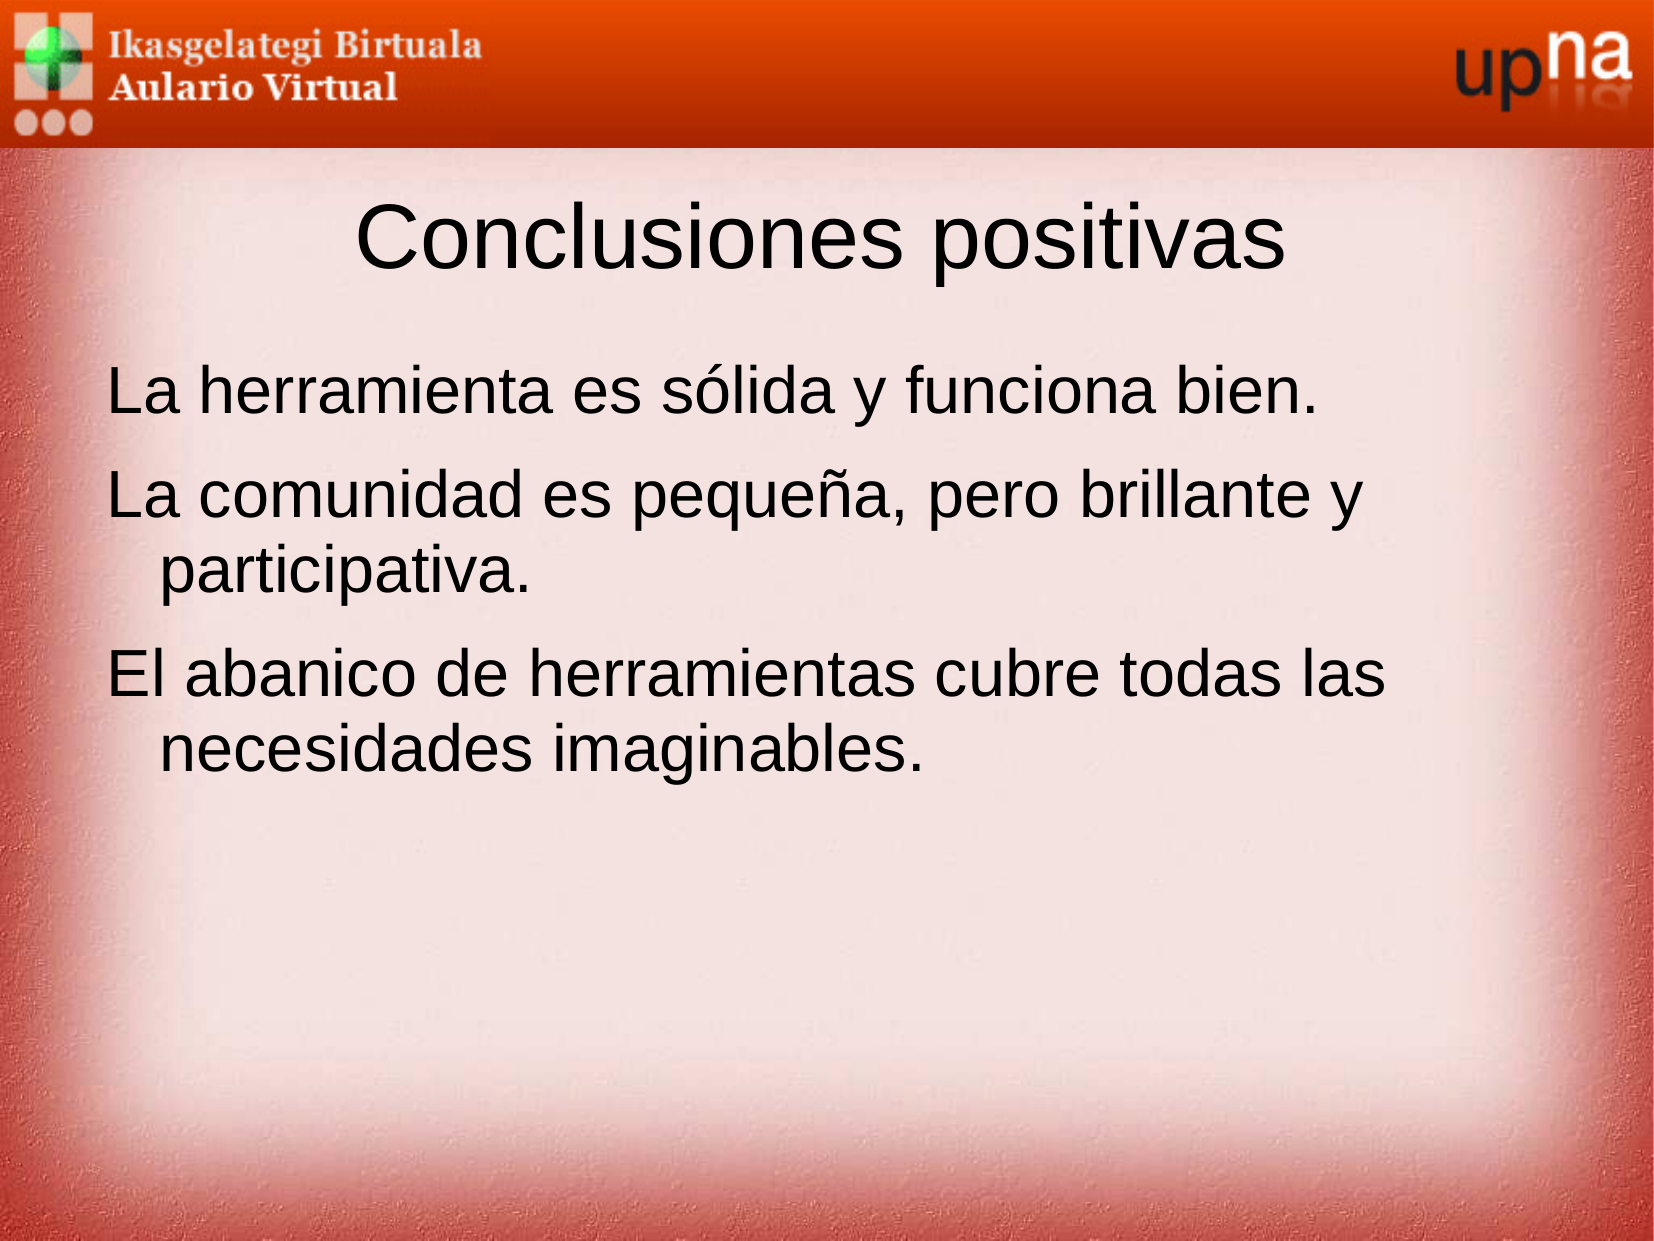

# Conclusiones positivas
La herramienta es sólida y funciona bien.
La comunidad es pequeña, pero brillante y participativa.
El abanico de herramientas cubre todas las necesidades imaginables.